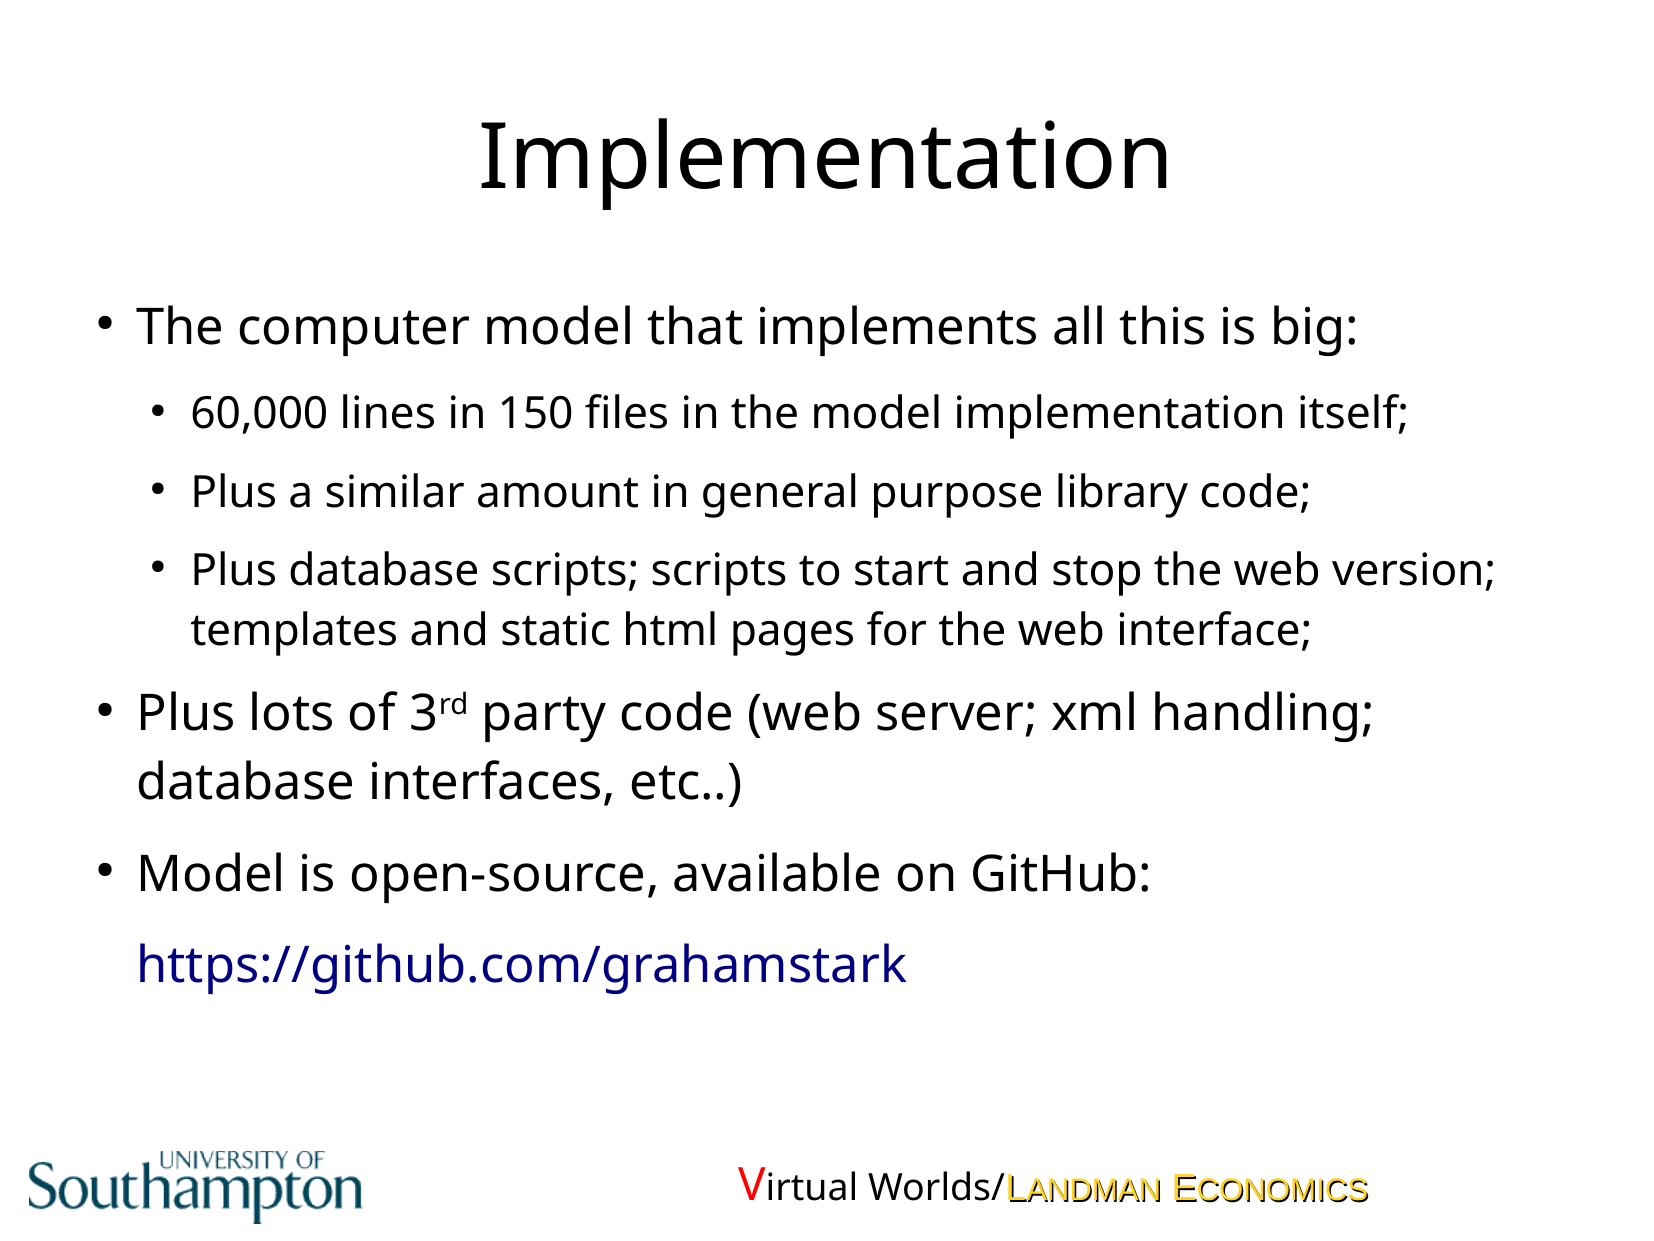

# Implementation
The computer model that implements all this is big:
60,000 lines in 150 files in the model implementation itself;
Plus a similar amount in general purpose library code;
Plus database scripts; scripts to start and stop the web version; templates and static html pages for the web interface;
Plus lots of 3rd party code (web server; xml handling; database interfaces, etc..)
Model is open-source, available on GitHub:
https://github.com/grahamstark